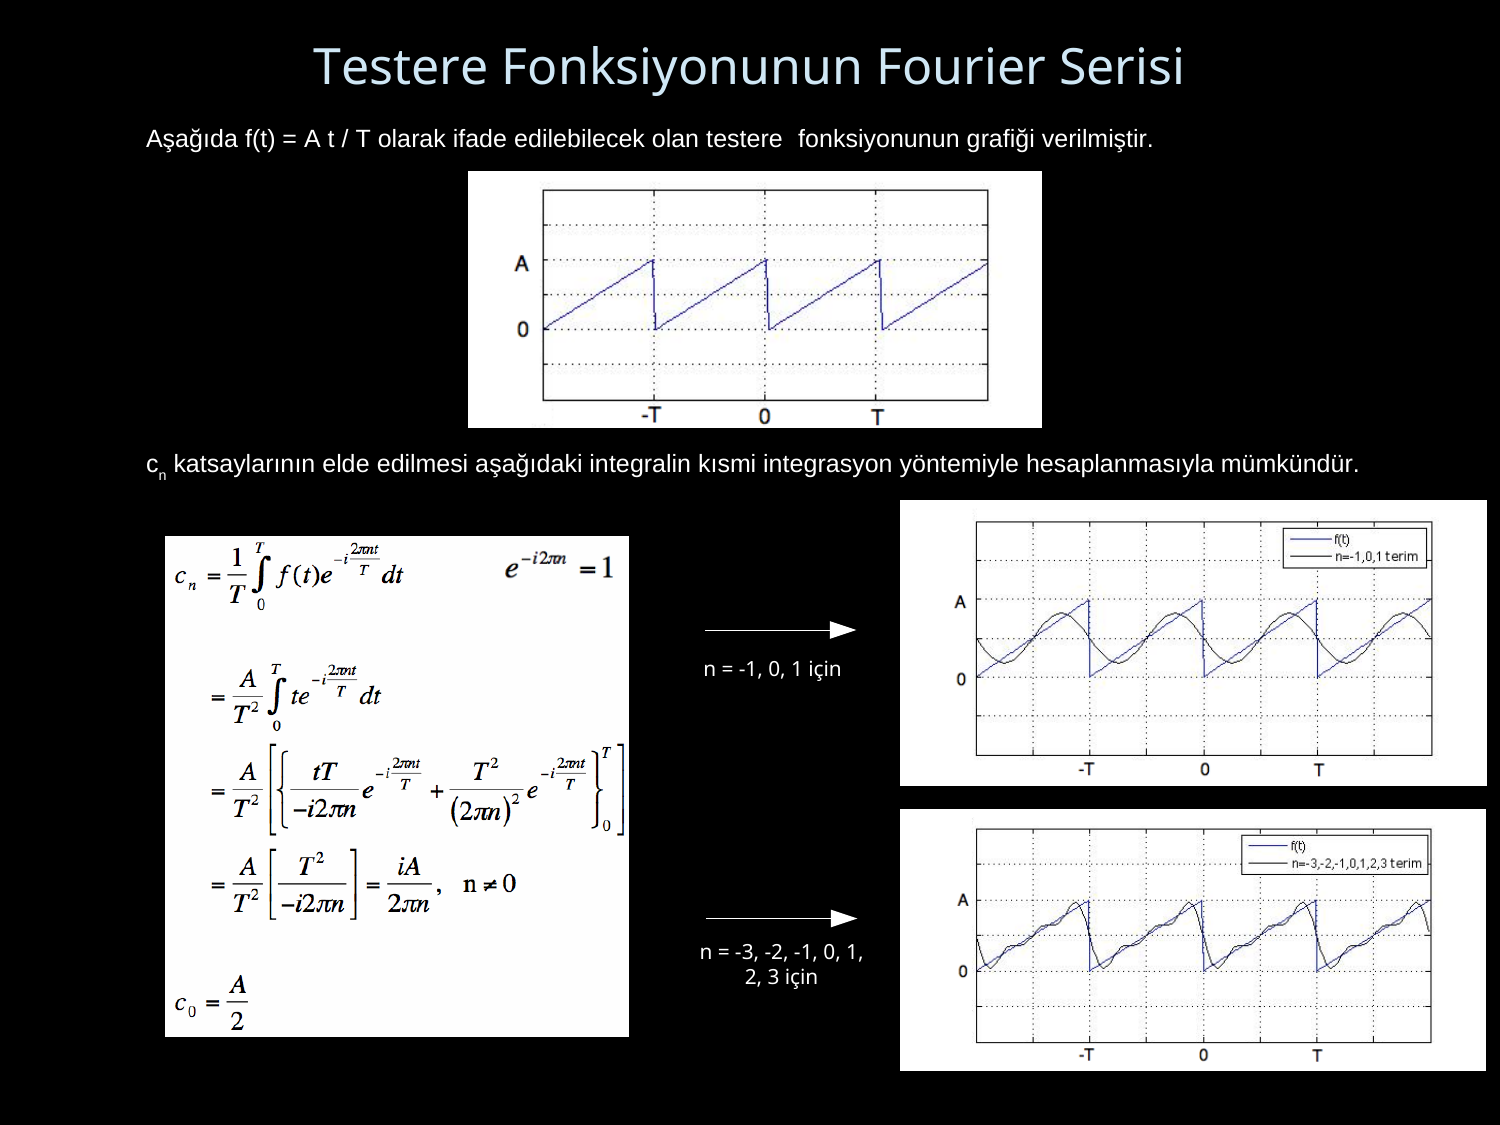

# Testere Fonksiyonunun Fourier Serisi
Aşağıda f(t) = A t / T olarak ifade edilebilecek olan testere fonksiyonunun grafiği verilmiştir.
cn katsaylarının elde edilmesi aşağıdaki integralin kısmi integrasyon yöntemiyle hesaplanmasıyla mümkündür.
n = -1, 0, 1 için
n = -3, -2, -1, 0, 1, 2, 3 için